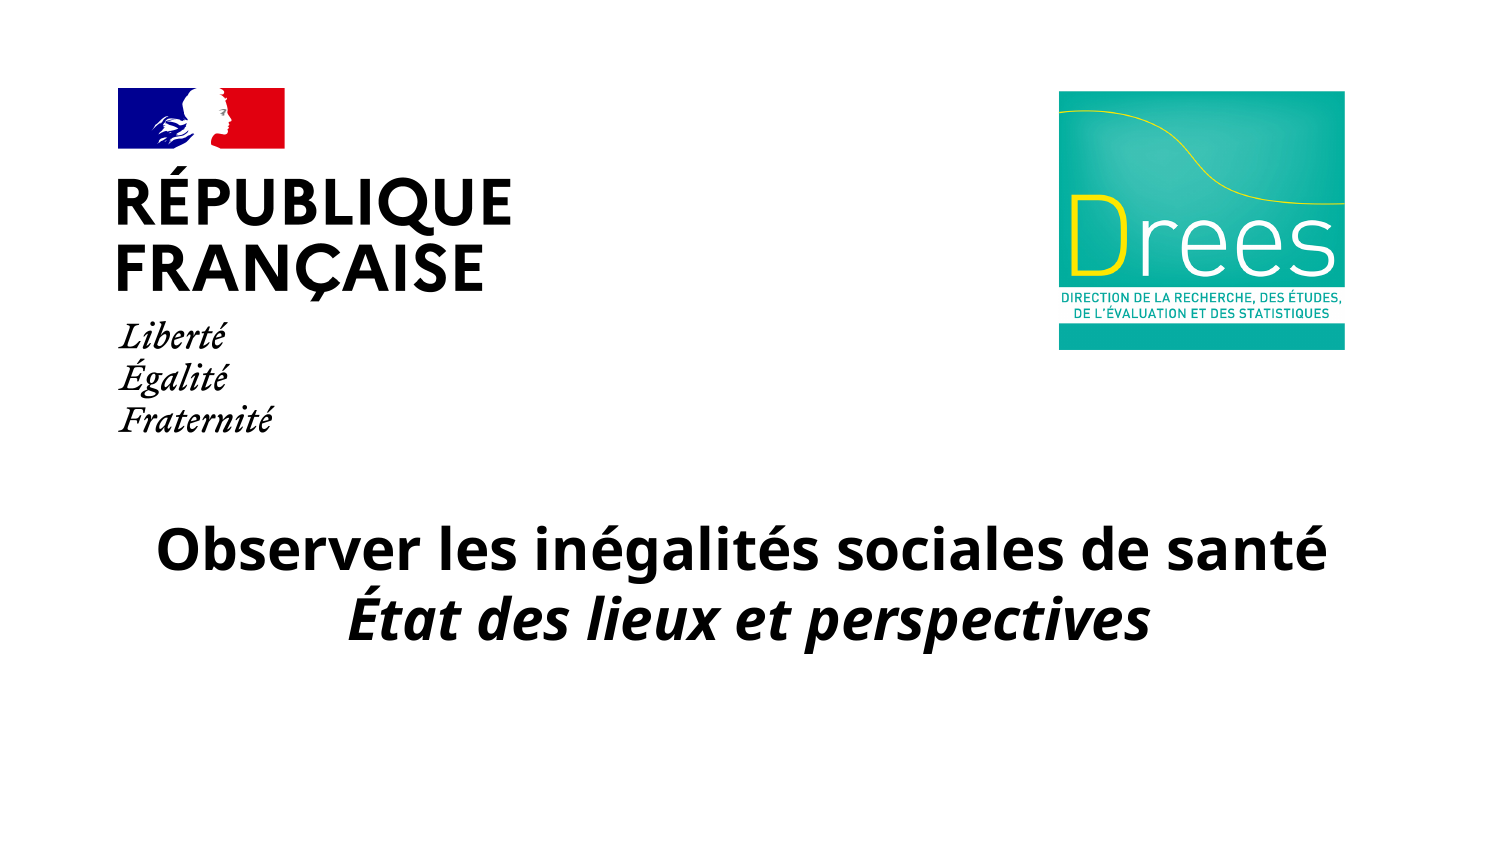

#
Observer les inégalités sociales de santé
État des lieux et perspectives
1